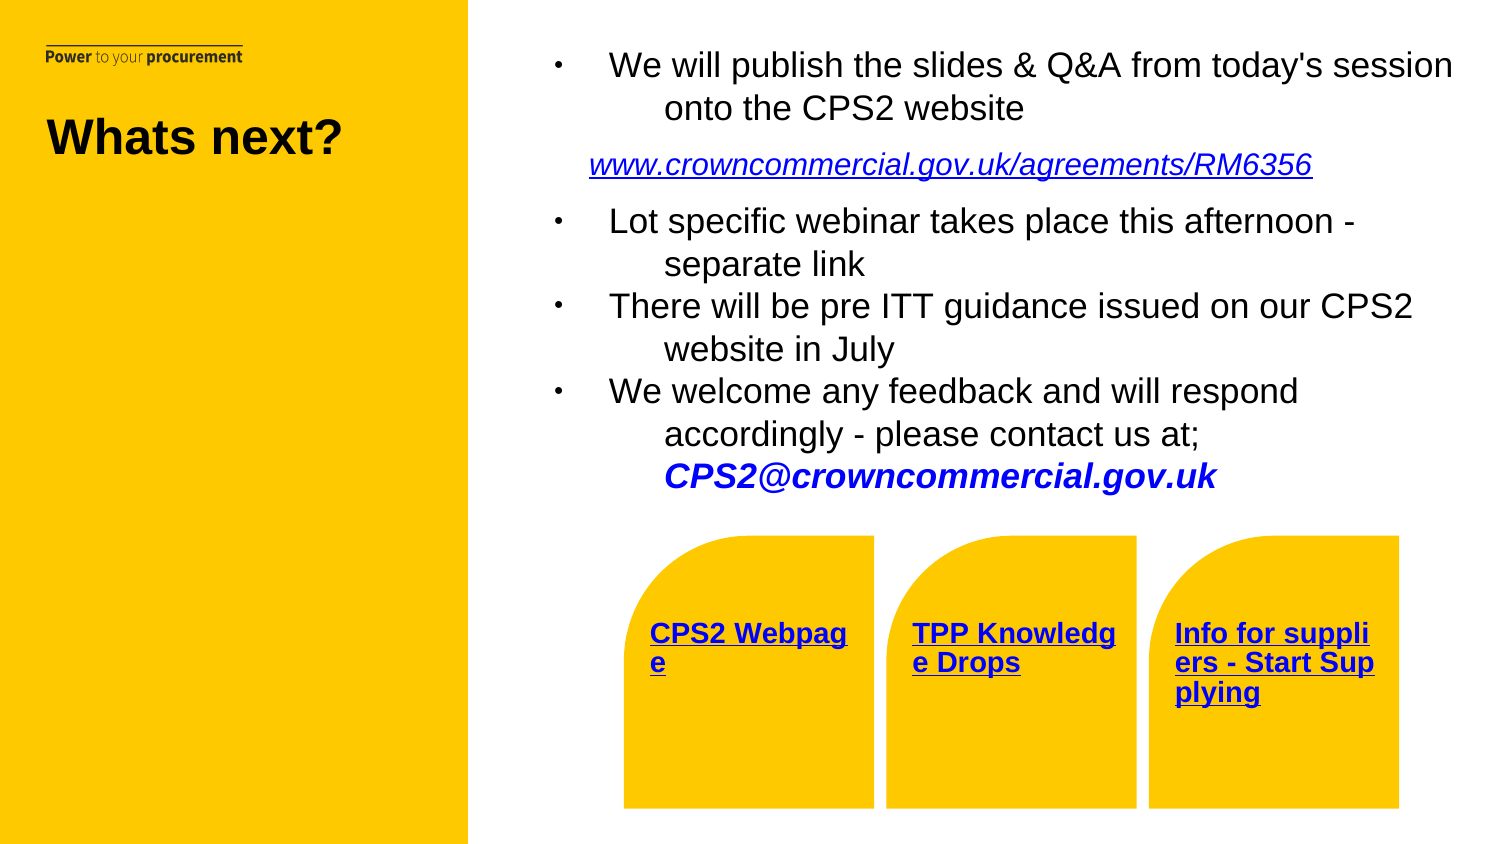

# We will publish the slides & Q&A from today's session onto the CPS2 website
www.crowncommercial.gov.uk/agreements/RM6356
Lot specific webinar takes place this afternoon - separate link
There will be pre ITT guidance issued on our CPS2 website in July
We welcome any feedback and will respond accordingly - please contact us at; CPS2@crowncommercial.gov.uk
Whats next?
CPS2 Webpage
TPP Knowledge Drops
Info for suppliers - Start Supplying